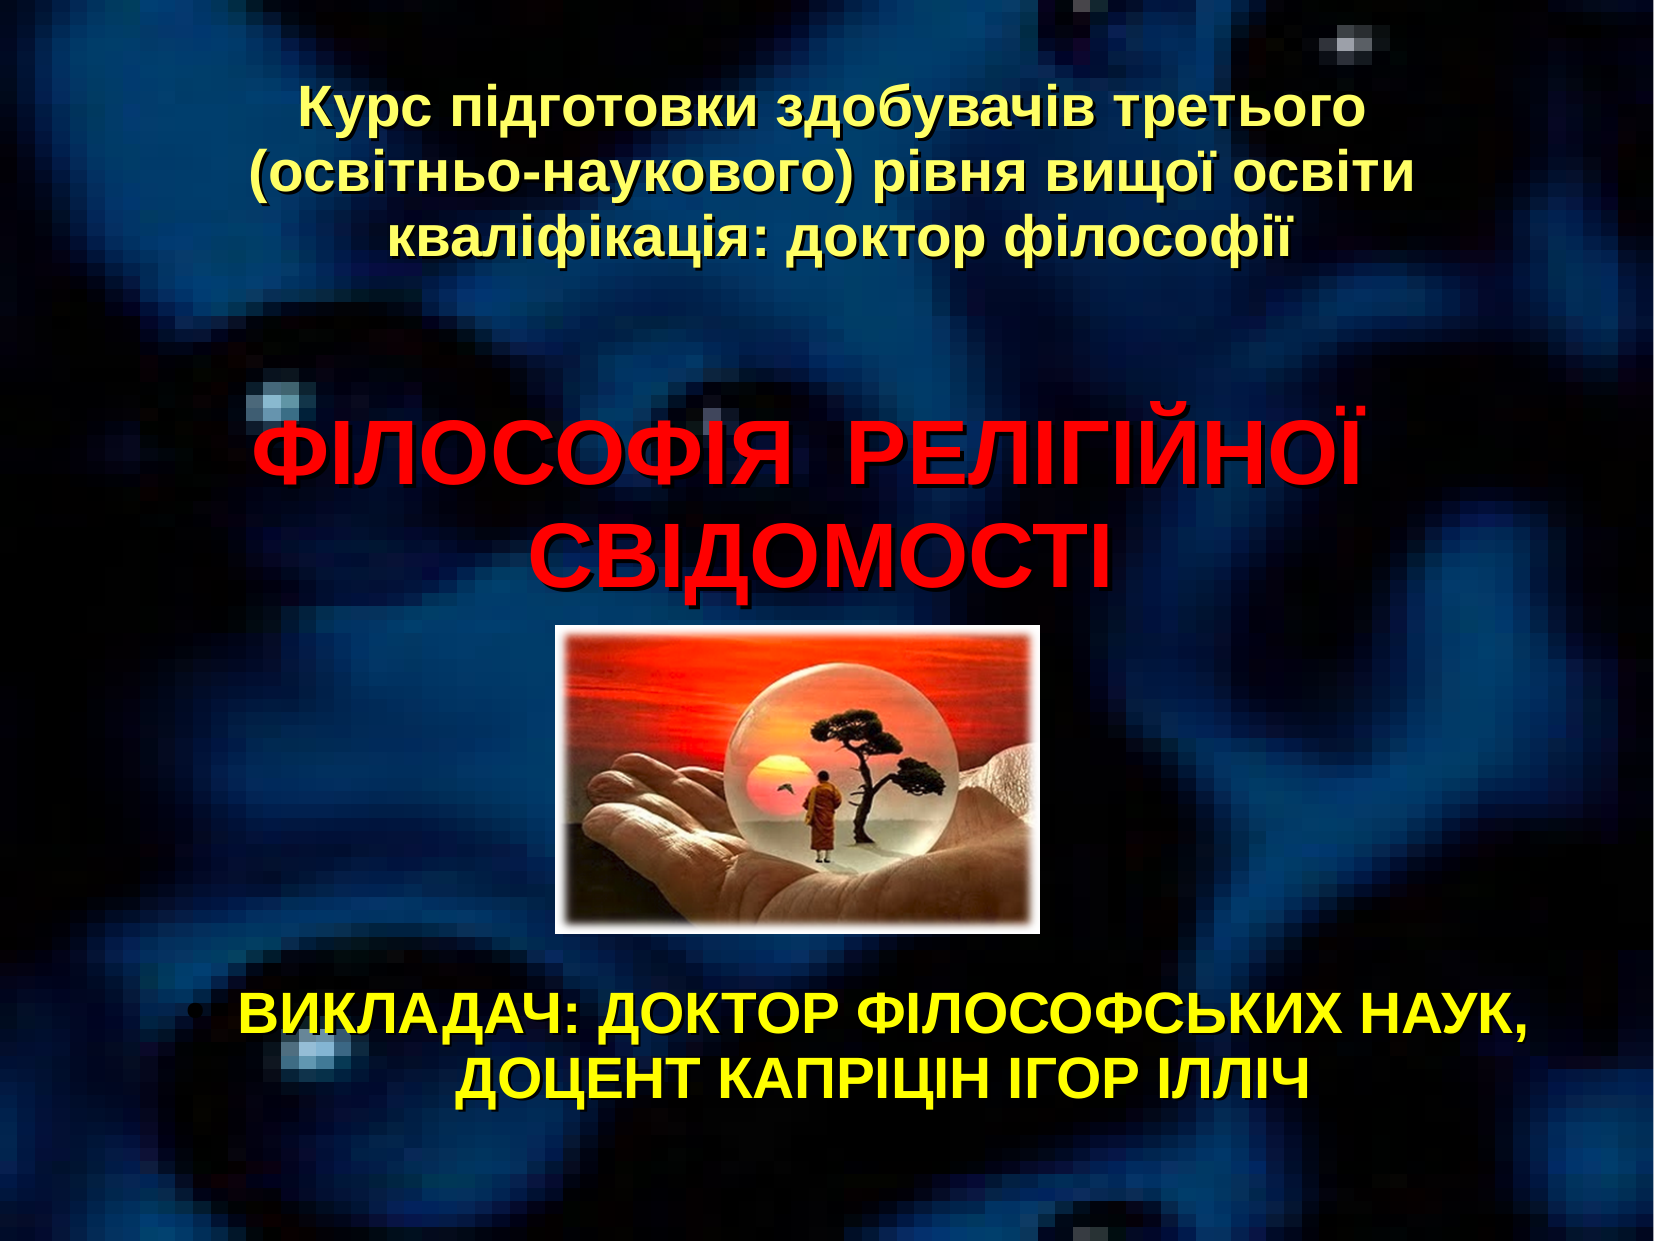

Курс підготовки здобувачів третього (освітньо-наукового) рівня вищої освіти
кваліфікація: доктор філософії
#
ФІЛОСОФІЯ РЕЛІГІЙНОЇ СВІДОМОСТІ
ВИКЛАДАЧ: ДОКТОР ФІЛОСОФСЬКИХ НАУК, ДОЦЕНТ КАПРІЦІН ІГОР ІЛЛІЧ